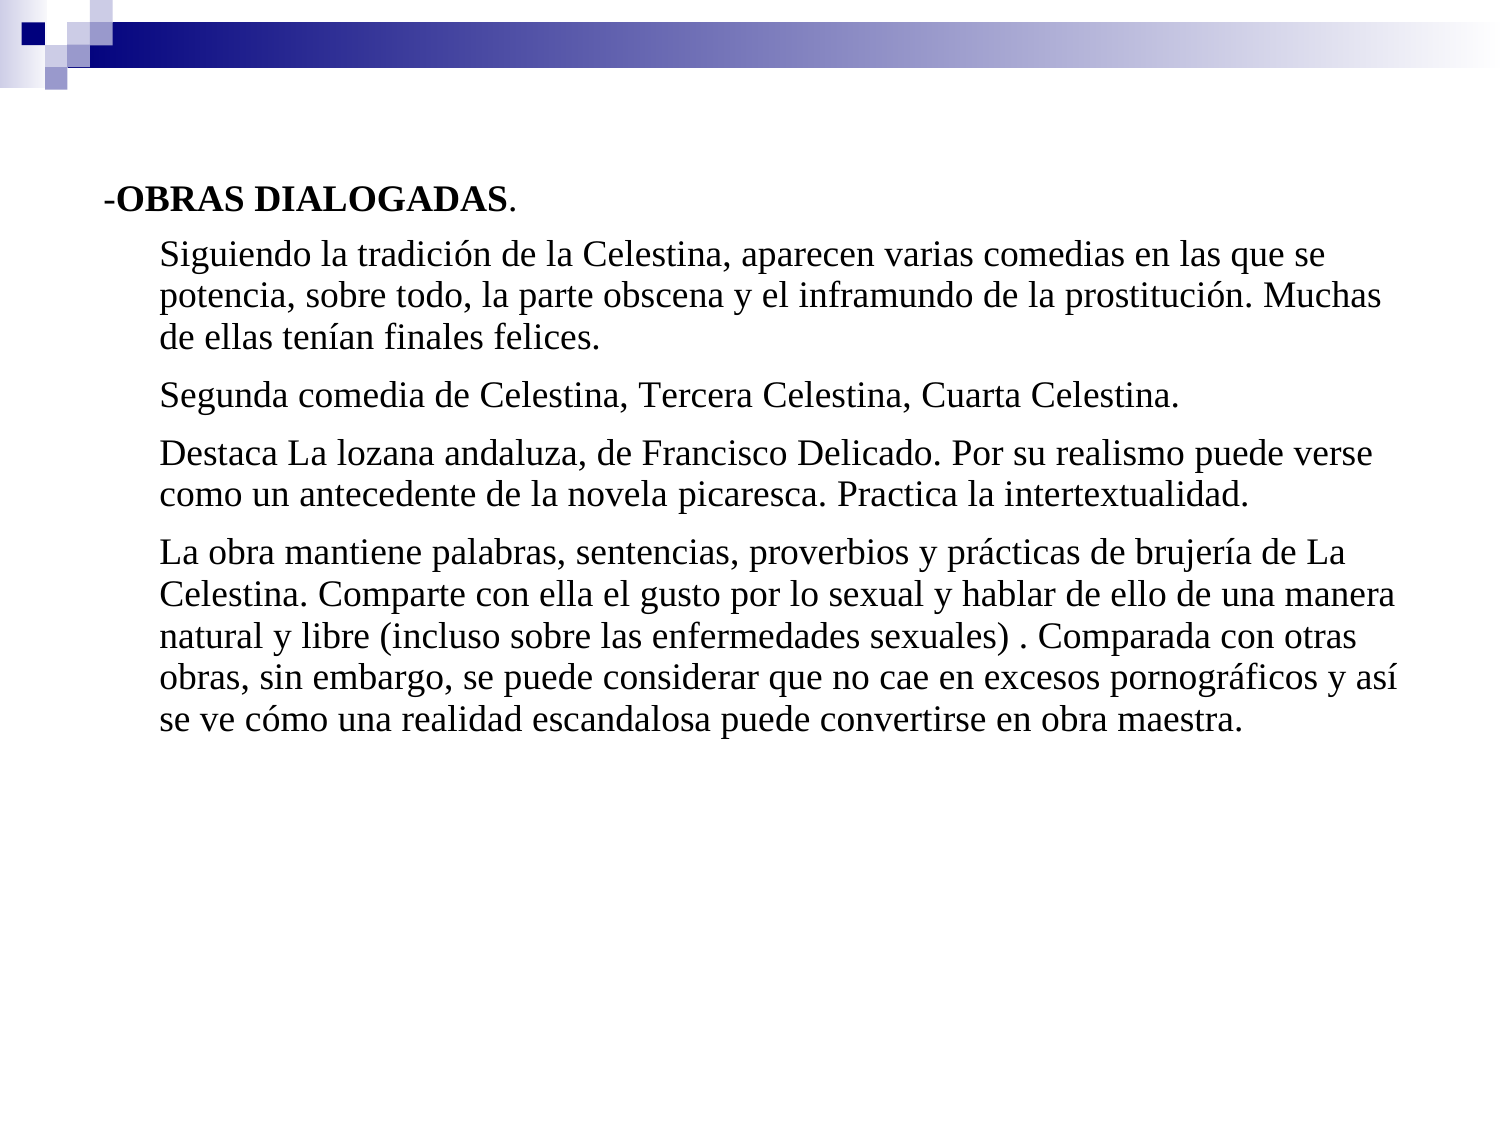

# -OBRAS DIALOGADAS.
Siguiendo la tradición de la Celestina, aparecen varias comedias en las que se potencia, sobre todo, la parte obscena y el inframundo de la prostitución. Muchas de ellas tenían finales felices.
Segunda comedia de Celestina, Tercera Celestina, Cuarta Celestina.
Destaca La lozana andaluza, de Francisco Delicado. Por su realismo puede verse como un antecedente de la novela picaresca. Practica la intertextualidad.
La obra mantiene palabras, sentencias, proverbios y prácticas de brujería de La Celestina. Comparte con ella el gusto por lo sexual y hablar de ello de una manera natural y libre (incluso sobre las enfermedades sexuales) . Comparada con otras obras, sin embargo, se puede considerar que no cae en excesos pornográficos y así se ve cómo una realidad escandalosa puede convertirse en obra maestra.